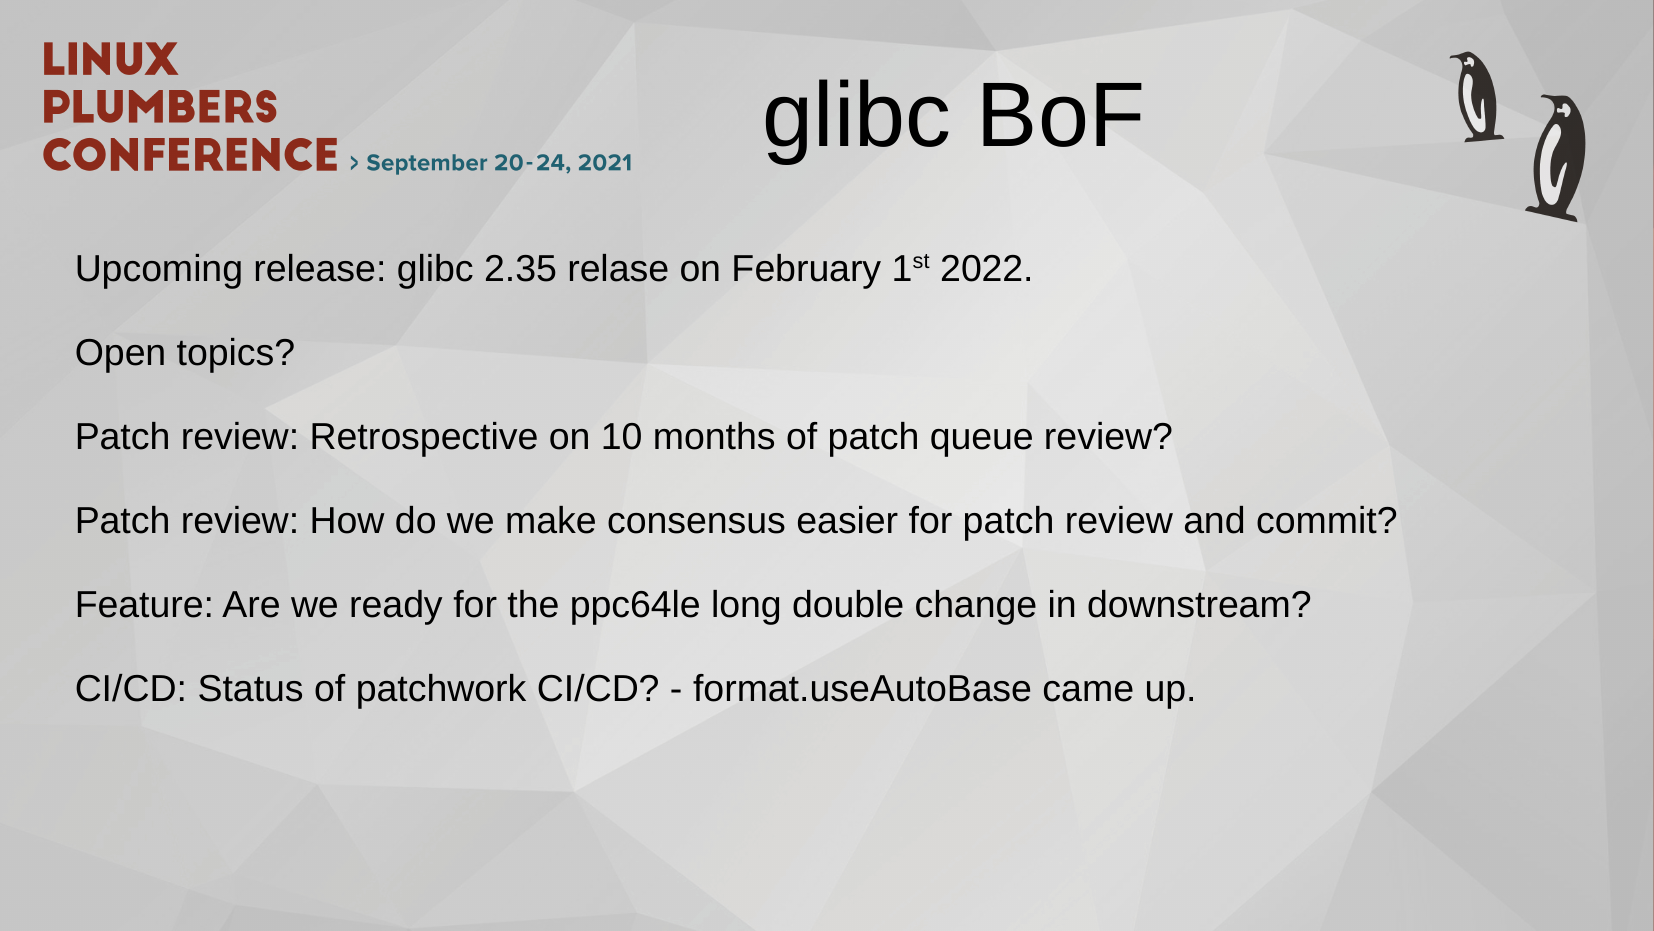

# glibc BoF
Upcoming release: glibc 2.35 relase on February 1st 2022.
Open topics?
Patch review: Retrospective on 10 months of patch queue review?
Patch review: How do we make consensus easier for patch review and commit?
Feature: Are we ready for the ppc64le long double change in downstream?
CI/CD: Status of patchwork CI/CD? - format.useAutoBase came up.